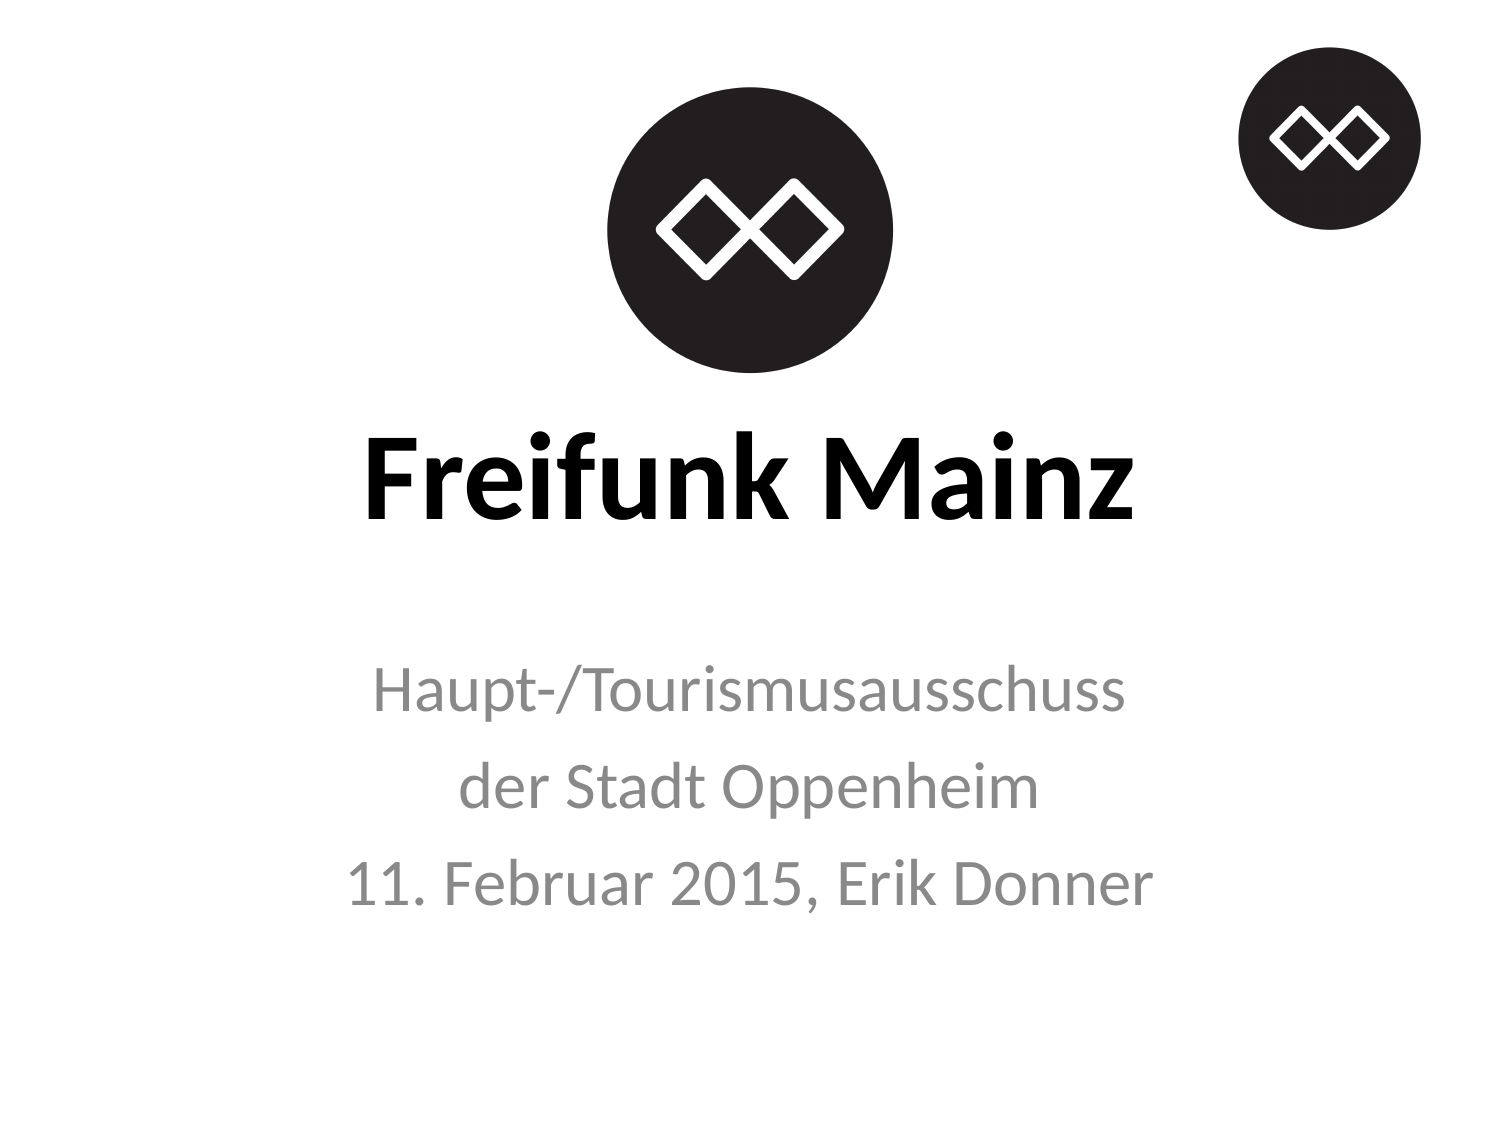

# Freifunk Mainz
Haupt-/Tourismusausschuss
der Stadt Oppenheim
11. Februar 2015, Erik Donner